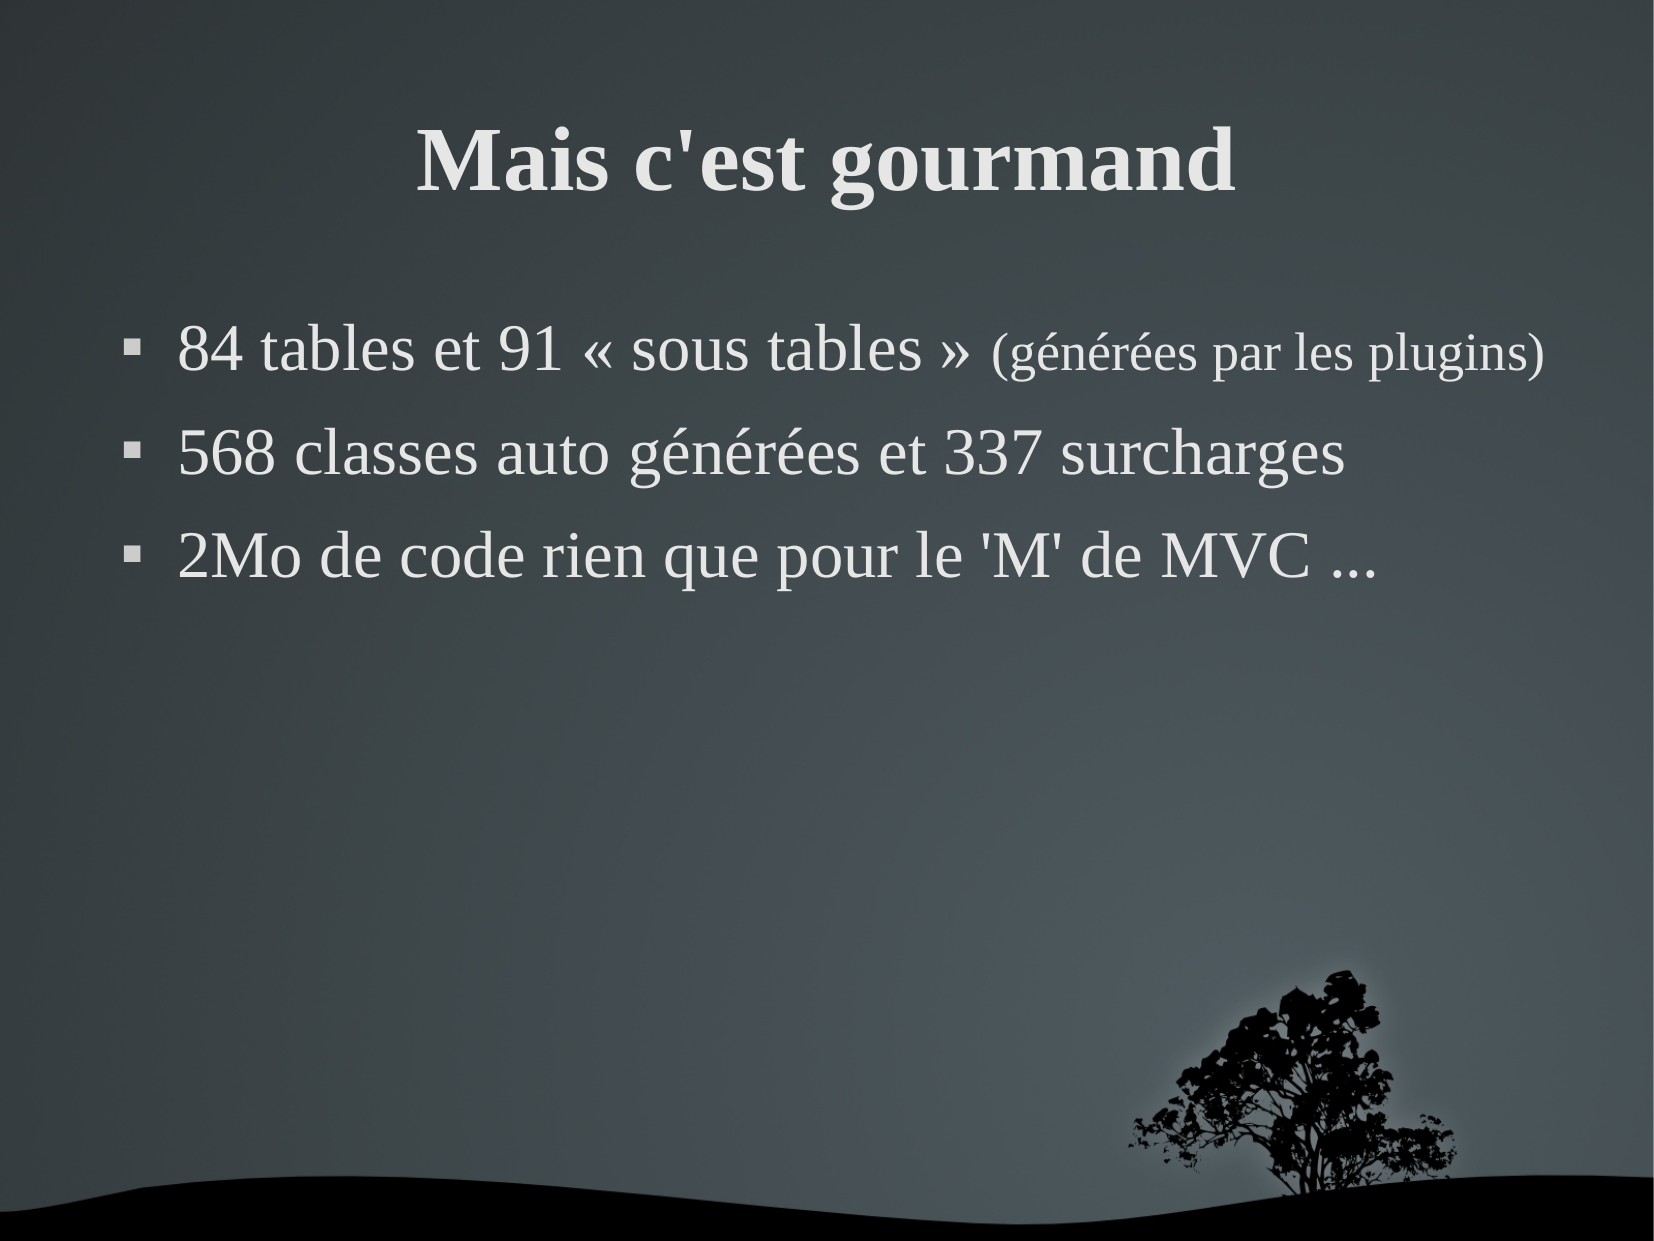

# Mais c'est gourmand
84 tables et 91 « sous tables » (générées par les plugins)
568 classes auto générées et 337 surcharges
2Mo de code rien que pour le 'M' de MVC ...